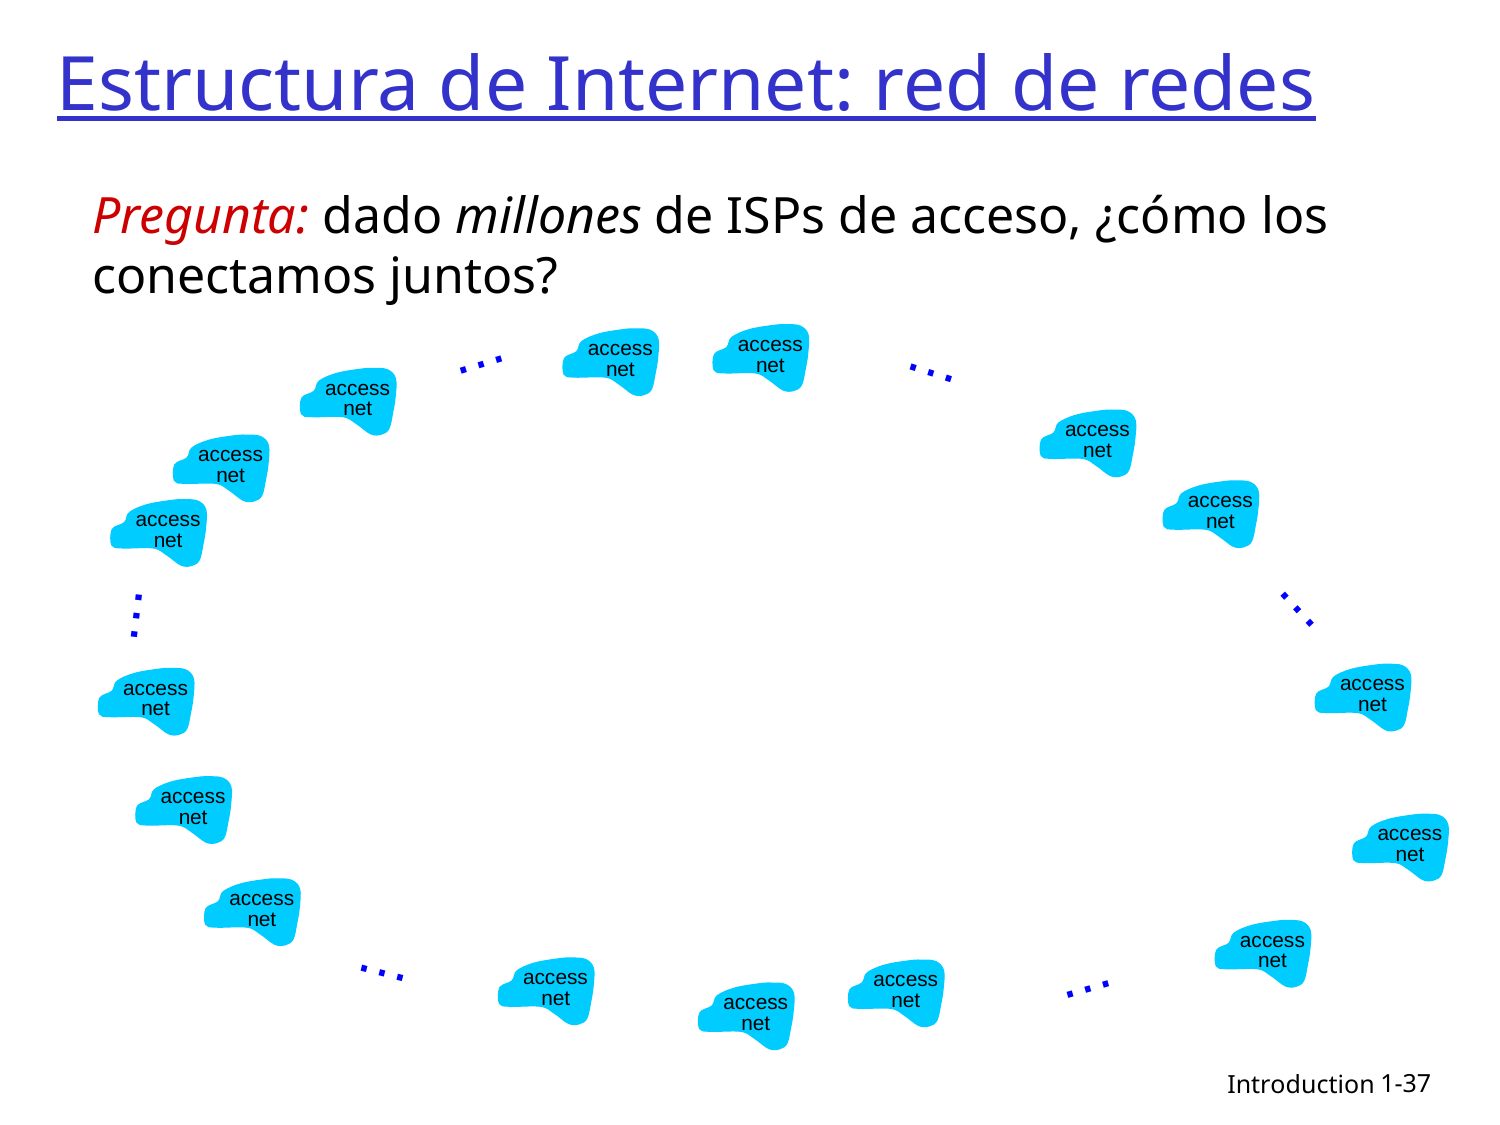

# Estructura de Internet: red de redes
Pregunta: dado millones de ISPs de acceso, ¿cómo los conectamos juntos?
…
…
access
net
access
net
access
net
access
net
access
net
access
net
access
net
…
…
access
net
access
net
access
net
access
net
access
net
access
net
…
access
net
access
net
…
access
net
Introduction